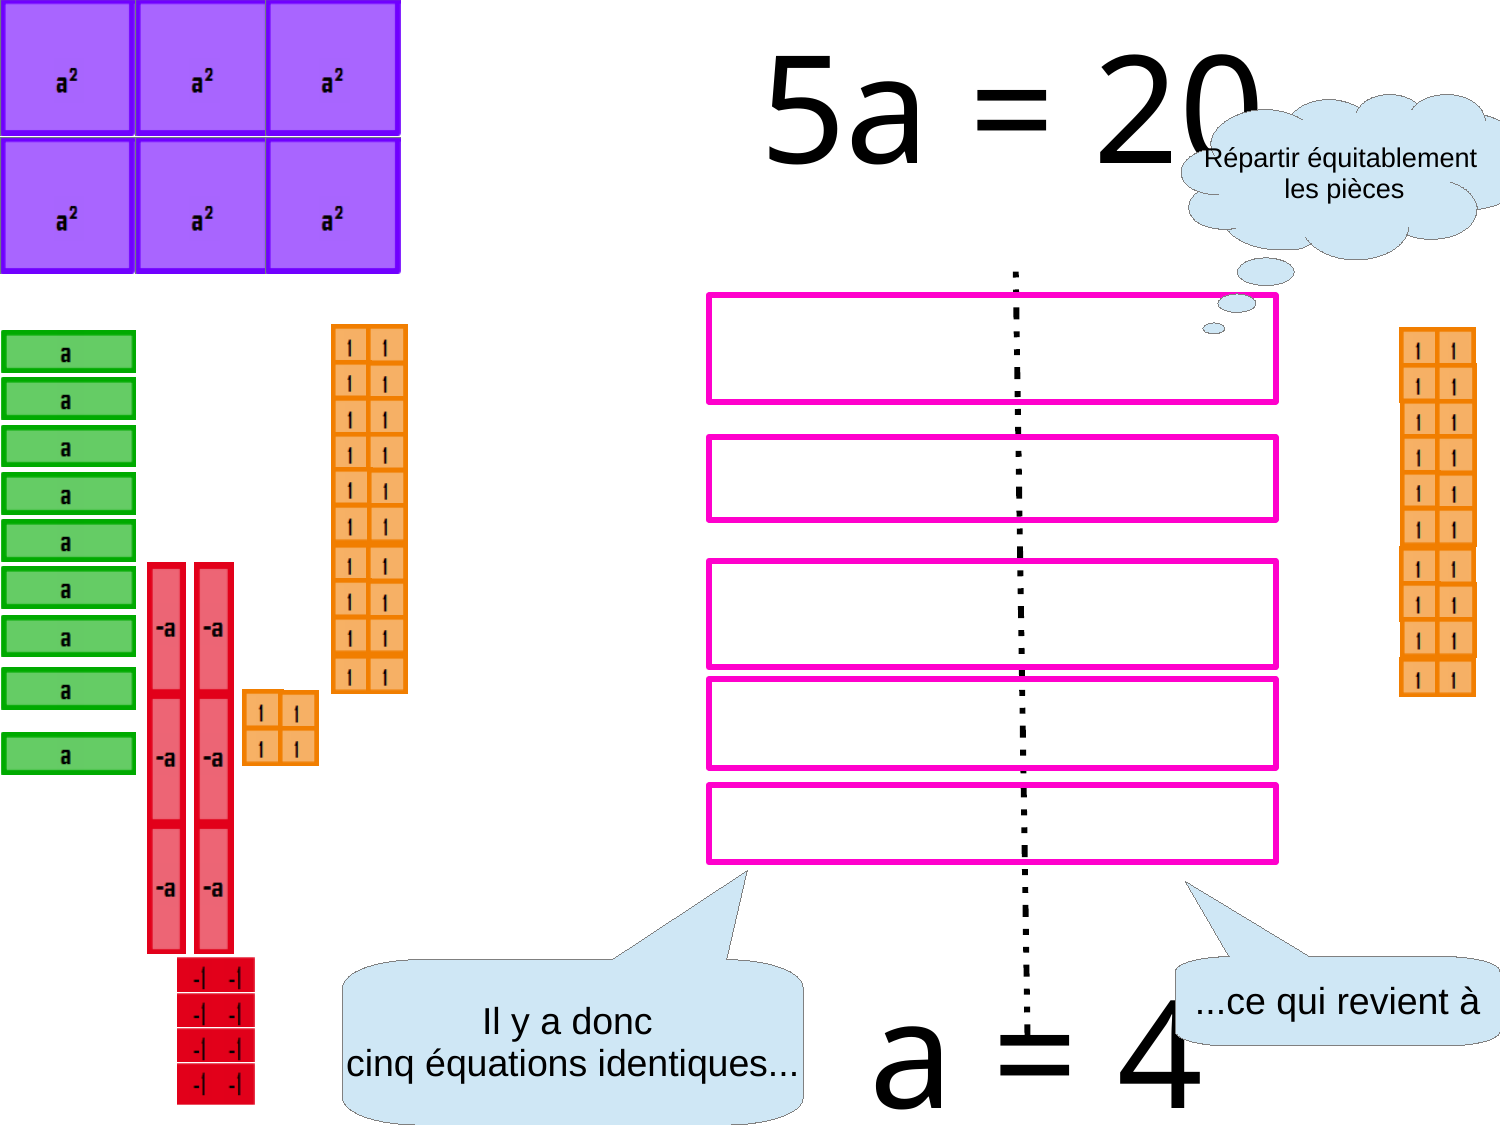

5a = 20
Répartir équitablement
 les pièces
a = 4
...ce qui revient à
Il y a donc
cinq équations identiques...